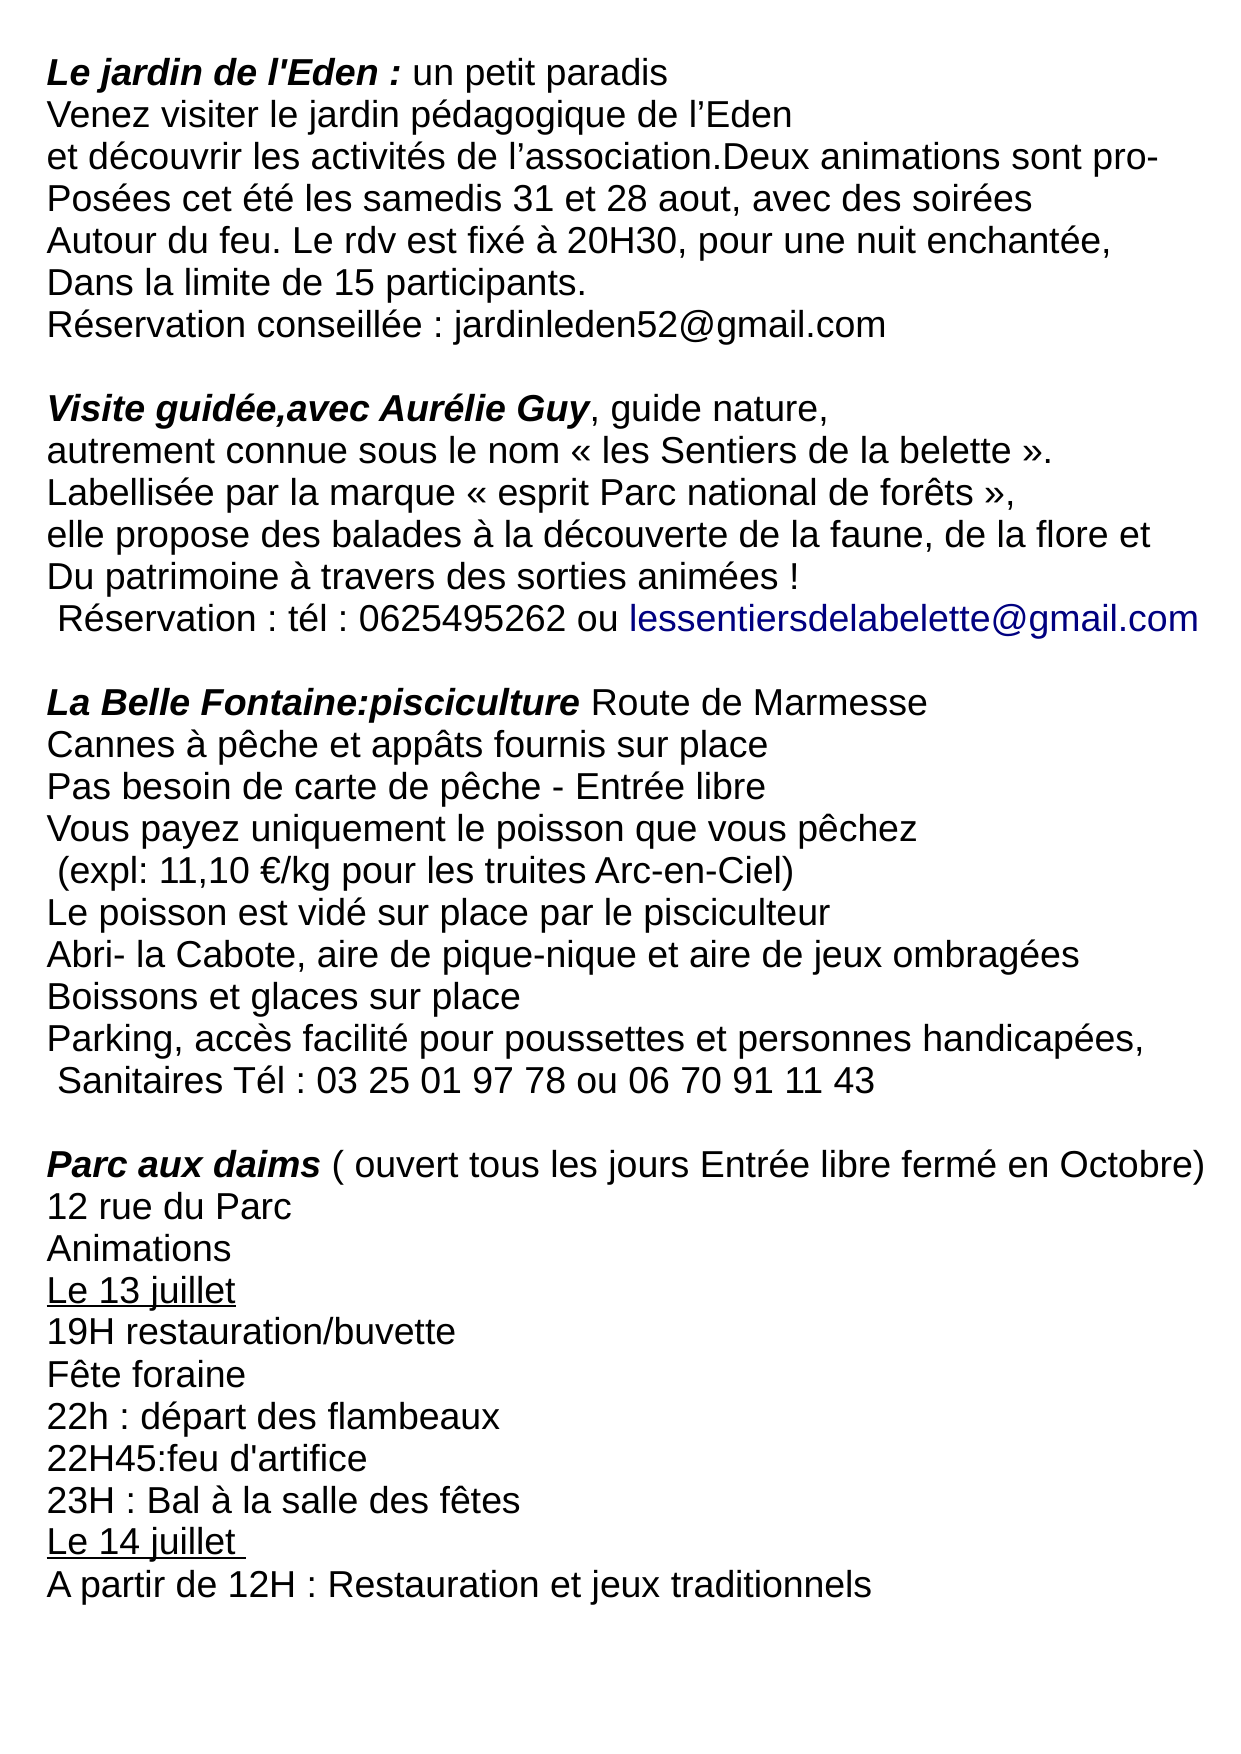

Le jardin de l'Eden : un petit paradis
Venez visiter le jardin pédagogique de l’Eden
et découvrir les activités de l’association.Deux animations sont pro-
Posées cet été les samedis 31 et 28 aout, avec des soirées
Autour du feu. Le rdv est fixé à 20H30, pour une nuit enchantée,
Dans la limite de 15 participants.
Réservation conseillée : jardinleden52@gmail.com
Visite guidée,avec Aurélie Guy, guide nature,
autrement connue sous le nom « les Sentiers de la belette ».
Labellisée par la marque « esprit Parc national de forêts »,
elle propose des balades à la découverte de la faune, de la flore et
Du patrimoine à travers des sorties animées !
 Réservation : tél : 0625495262 ou lessentiersdelabelette@gmail.com
La Belle Fontaine:pisciculture Route de Marmesse
Cannes à pêche et appâts fournis sur place
Pas besoin de carte de pêche - Entrée libre
Vous payez uniquement le poisson que vous pêchez
 (expl: 11,10 €/kg pour les truites Arc-en-Ciel)
Le poisson est vidé sur place par le pisciculteur
Abri- la Cabote, aire de pique-nique et aire de jeux ombragées
Boissons et glaces sur place
Parking, accès facilité pour poussettes et personnes handicapées,
 Sanitaires Tél : 03 25 01 97 78 ou 06 70 91 11 43
Parc aux daims ( ouvert tous les jours Entrée libre fermé en Octobre)
12 rue du Parc
Animations
Le 13 juillet
19H restauration/buvette
Fête foraine
22h : départ des flambeaux
22H45:feu d'artifice
23H : Bal à la salle des fêtes
Le 14 juillet
A partir de 12H : Restauration et jeux traditionnels